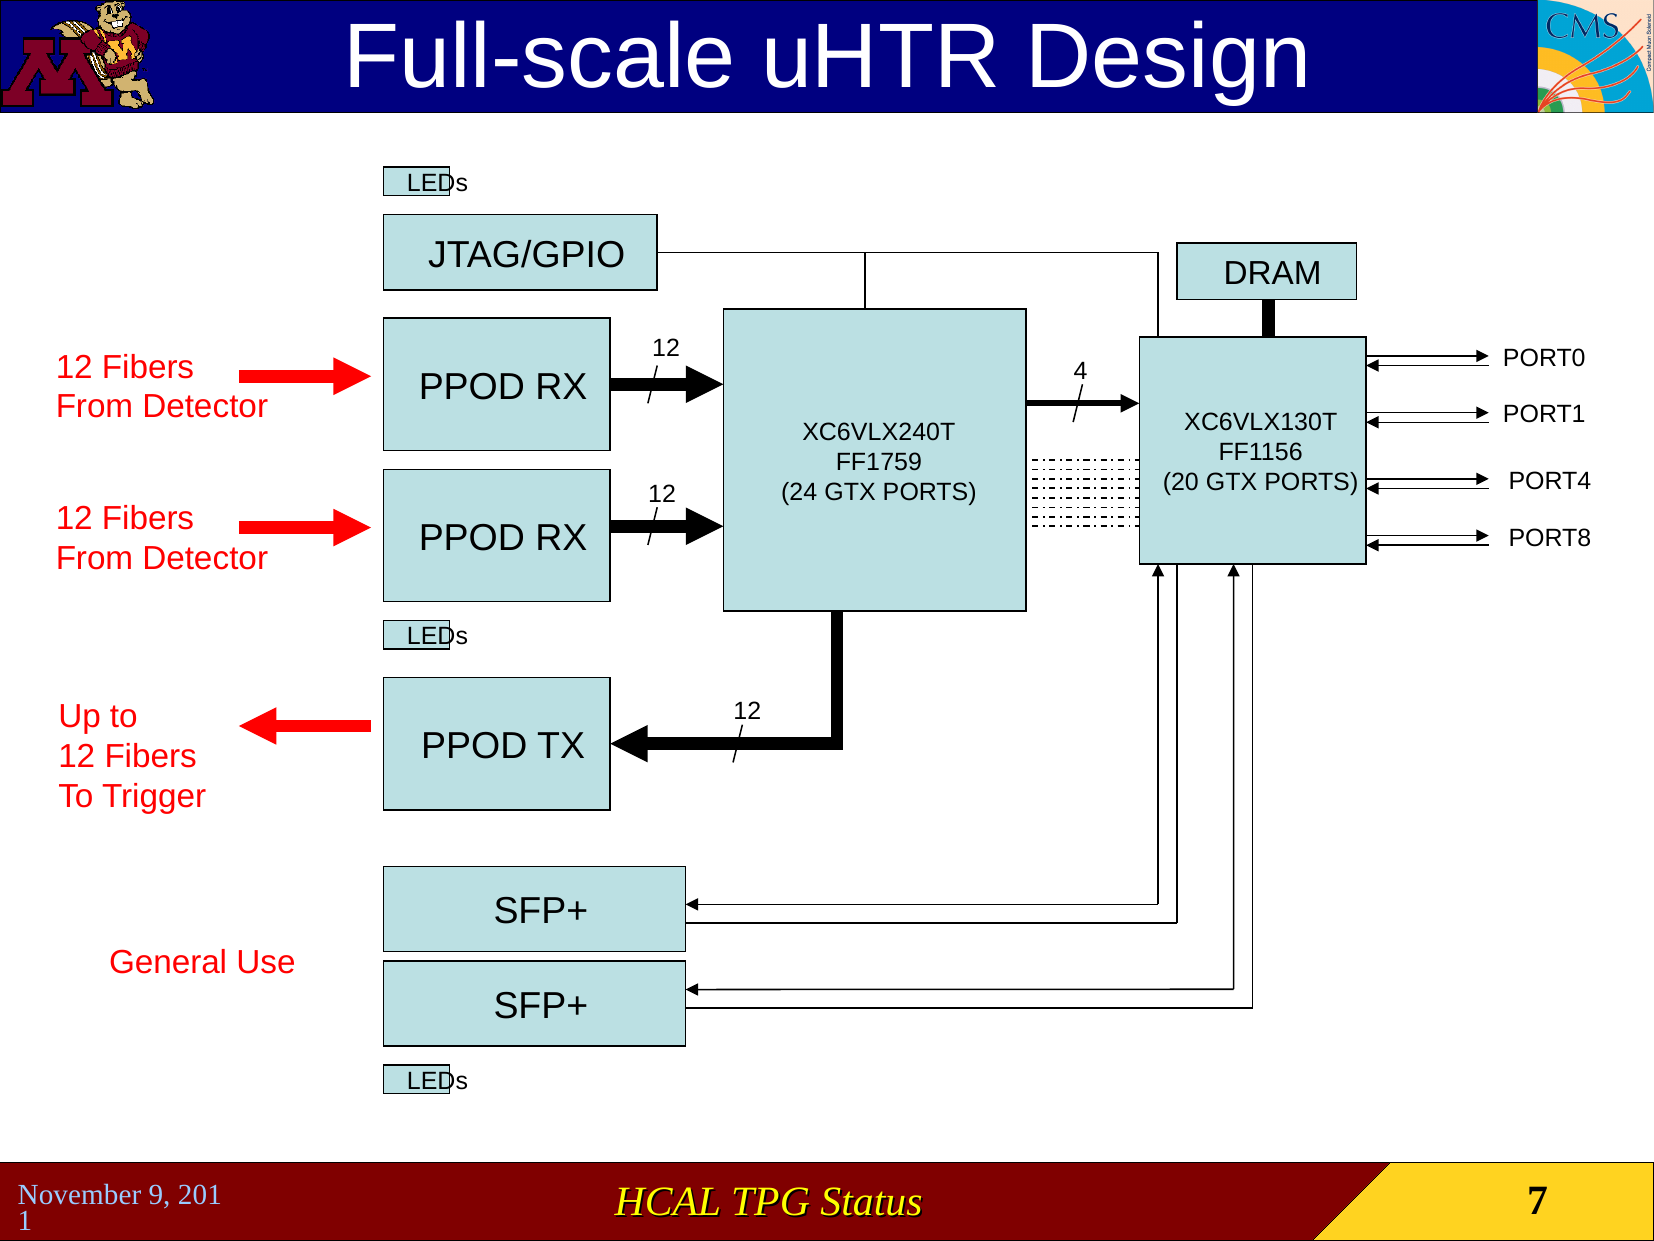

# Full-scale uHTR Design
LEDs
JTAG/GPIO
DRAM
XC6VLX240T
FF1759
(24 GTX PORTS)
PPOD RX
12
PORT0
12 Fibers
From Detector
XC6VLX130T
FF1156
(20 GTX PORTS)
4
PORT1
PORT4
PPOD RX
12
12 Fibers
From Detector
PORT8
LEDs
PPOD TX
Up to
12 Fibers
To Trigger
12
SFP+
General Use
SFP+
LEDs
HCAL TPG Status
7
November 9, 2011